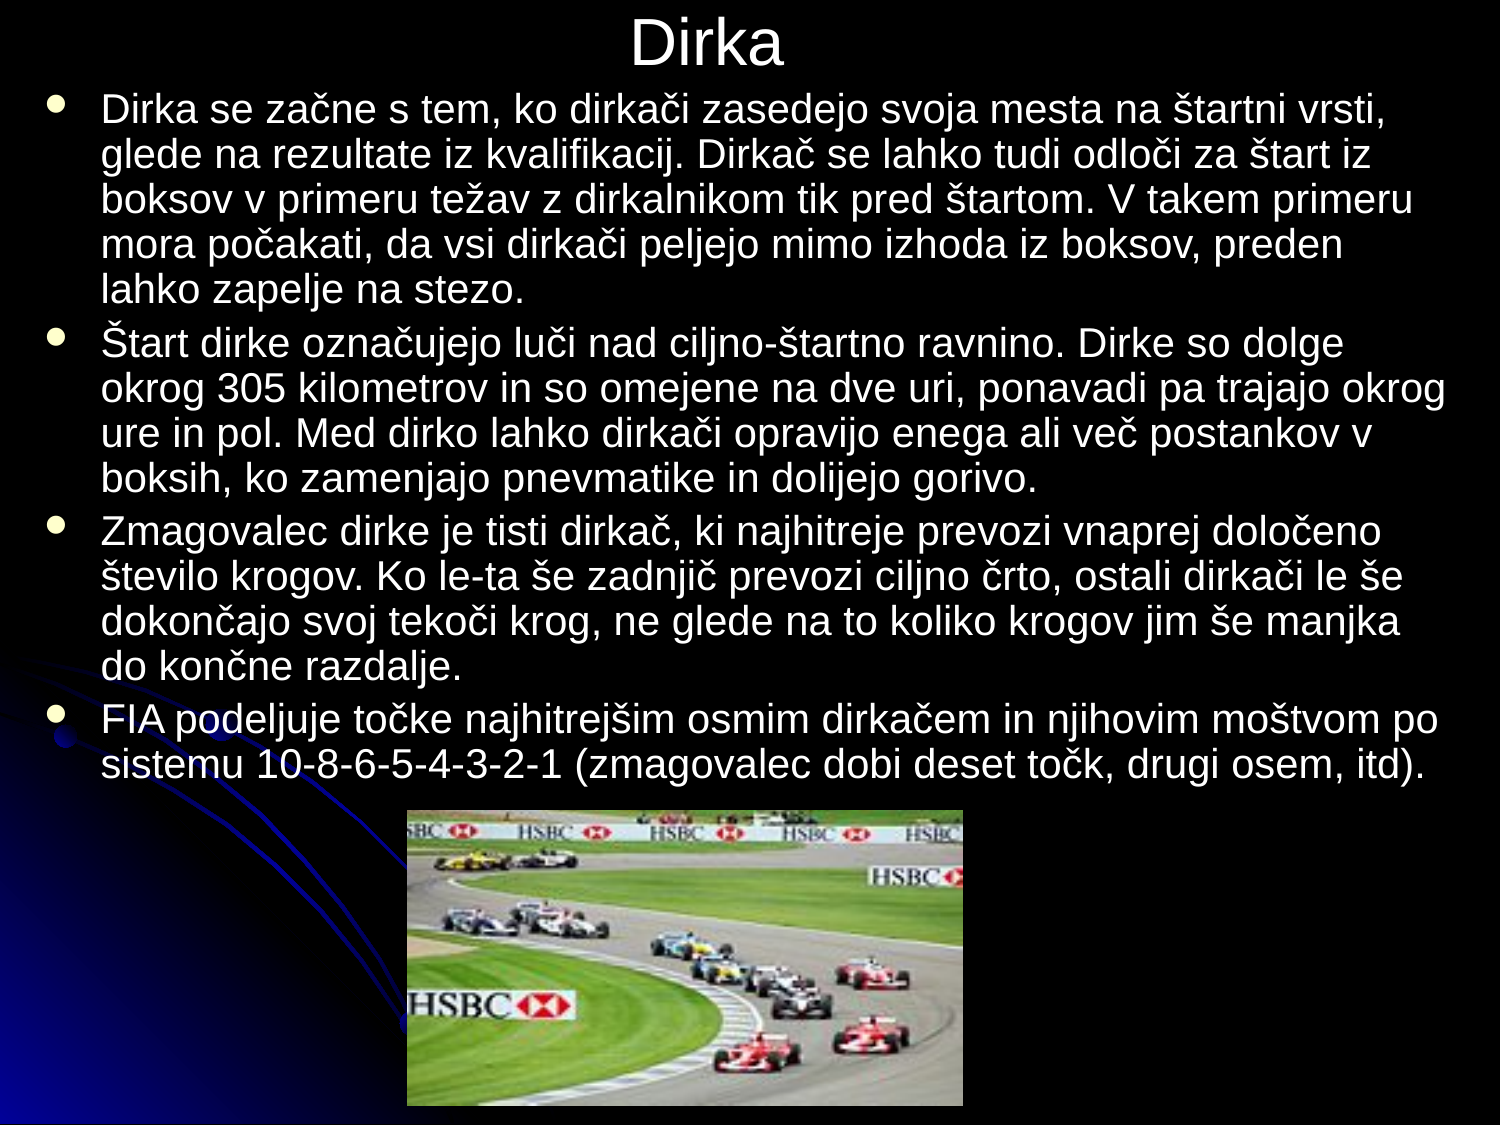

# Dirka
Dirka se začne s tem, ko dirkači zasedejo svoja mesta na štartni vrsti, glede na rezultate iz kvalifikacij. Dirkač se lahko tudi odloči za štart iz boksov v primeru težav z dirkalnikom tik pred štartom. V takem primeru mora počakati, da vsi dirkači peljejo mimo izhoda iz boksov, preden lahko zapelje na stezo.
Štart dirke označujejo luči nad ciljno-štartno ravnino. Dirke so dolge okrog 305 kilometrov in so omejene na dve uri, ponavadi pa trajajo okrog ure in pol. Med dirko lahko dirkači opravijo enega ali več postankov v boksih, ko zamenjajo pnevmatike in dolijejo gorivo.
Zmagovalec dirke je tisti dirkač, ki najhitreje prevozi vnaprej določeno število krogov. Ko le-ta še zadnjič prevozi ciljno črto, ostali dirkači le še dokončajo svoj tekoči krog, ne glede na to koliko krogov jim še manjka do končne razdalje.
FIA podeljuje točke najhitrejšim osmim dirkačem in njihovim moštvom po sistemu 10-8-6-5-4-3-2-1 (zmagovalec dobi deset točk, drugi osem, itd).